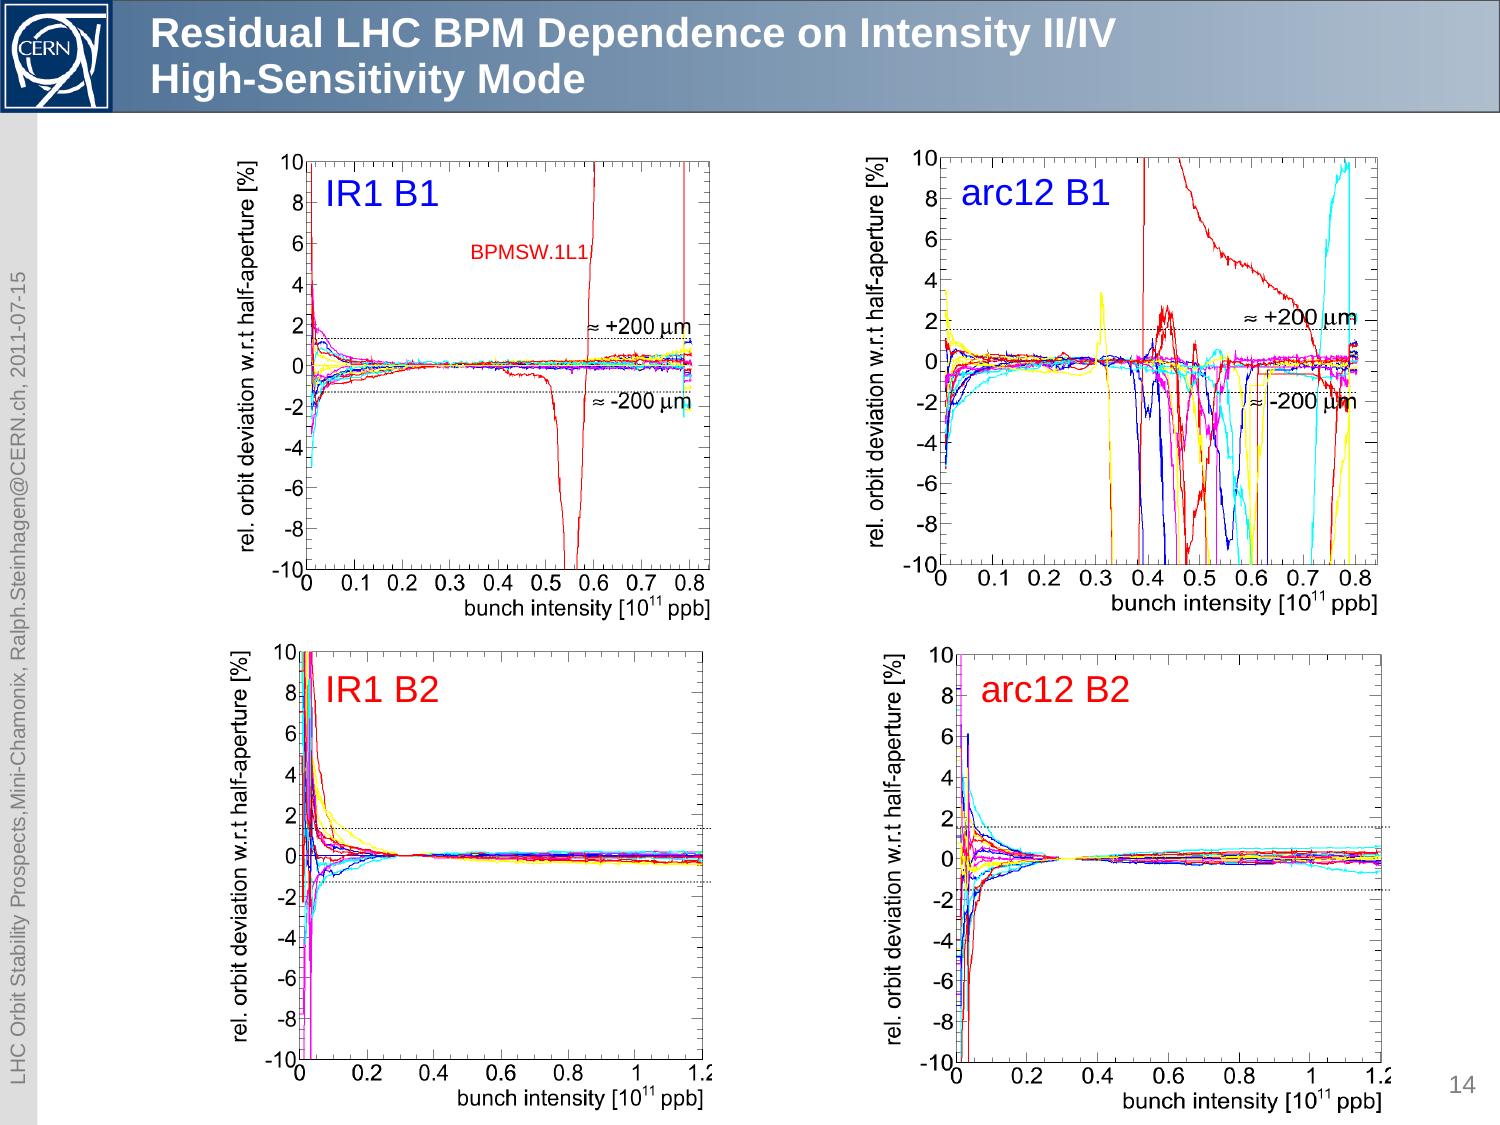

# Residual LHC BPM Dependence on Intensity II/IV High-Sensitivity Mode
arc12 B1
IR1 B1
BPMSW.1L1
IR1 B2
arc12 B2